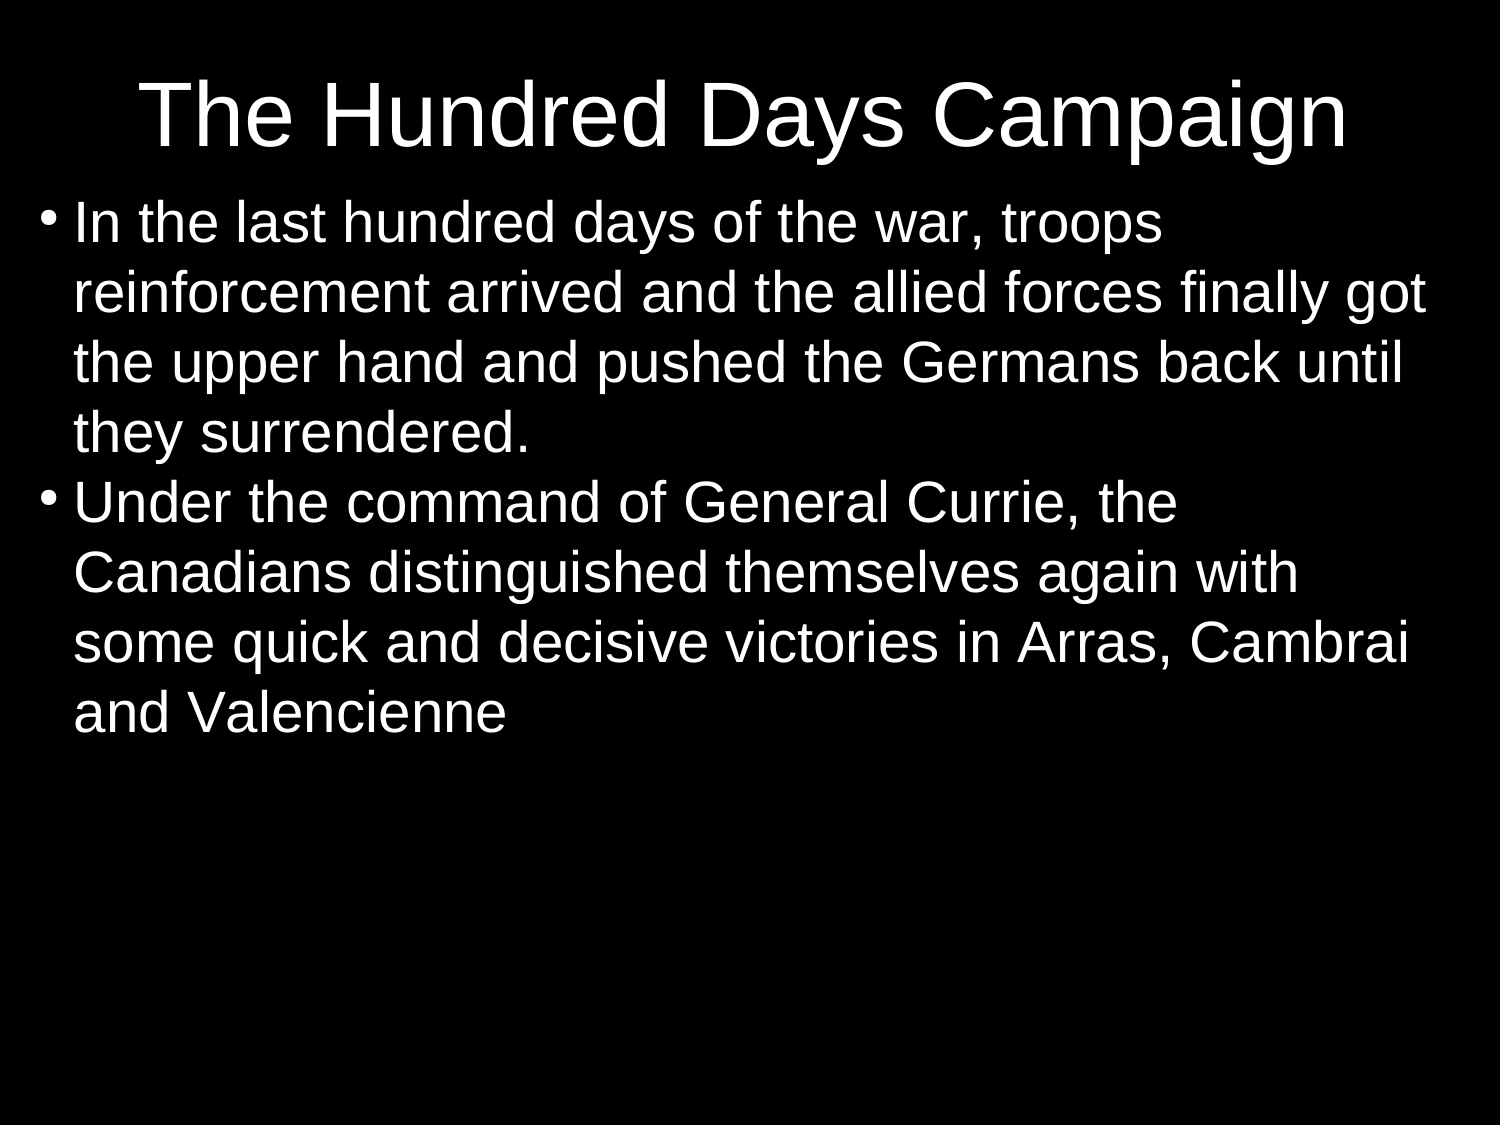

The Hundred Days Campaign
In the last hundred days of the war, troops reinforcement arrived and the allied forces finally got the upper hand and pushed the Germans back until they surrendered.
Under the command of General Currie, the Canadians distinguished themselves again with some quick and decisive victories in Arras, Cambrai and Valencienne